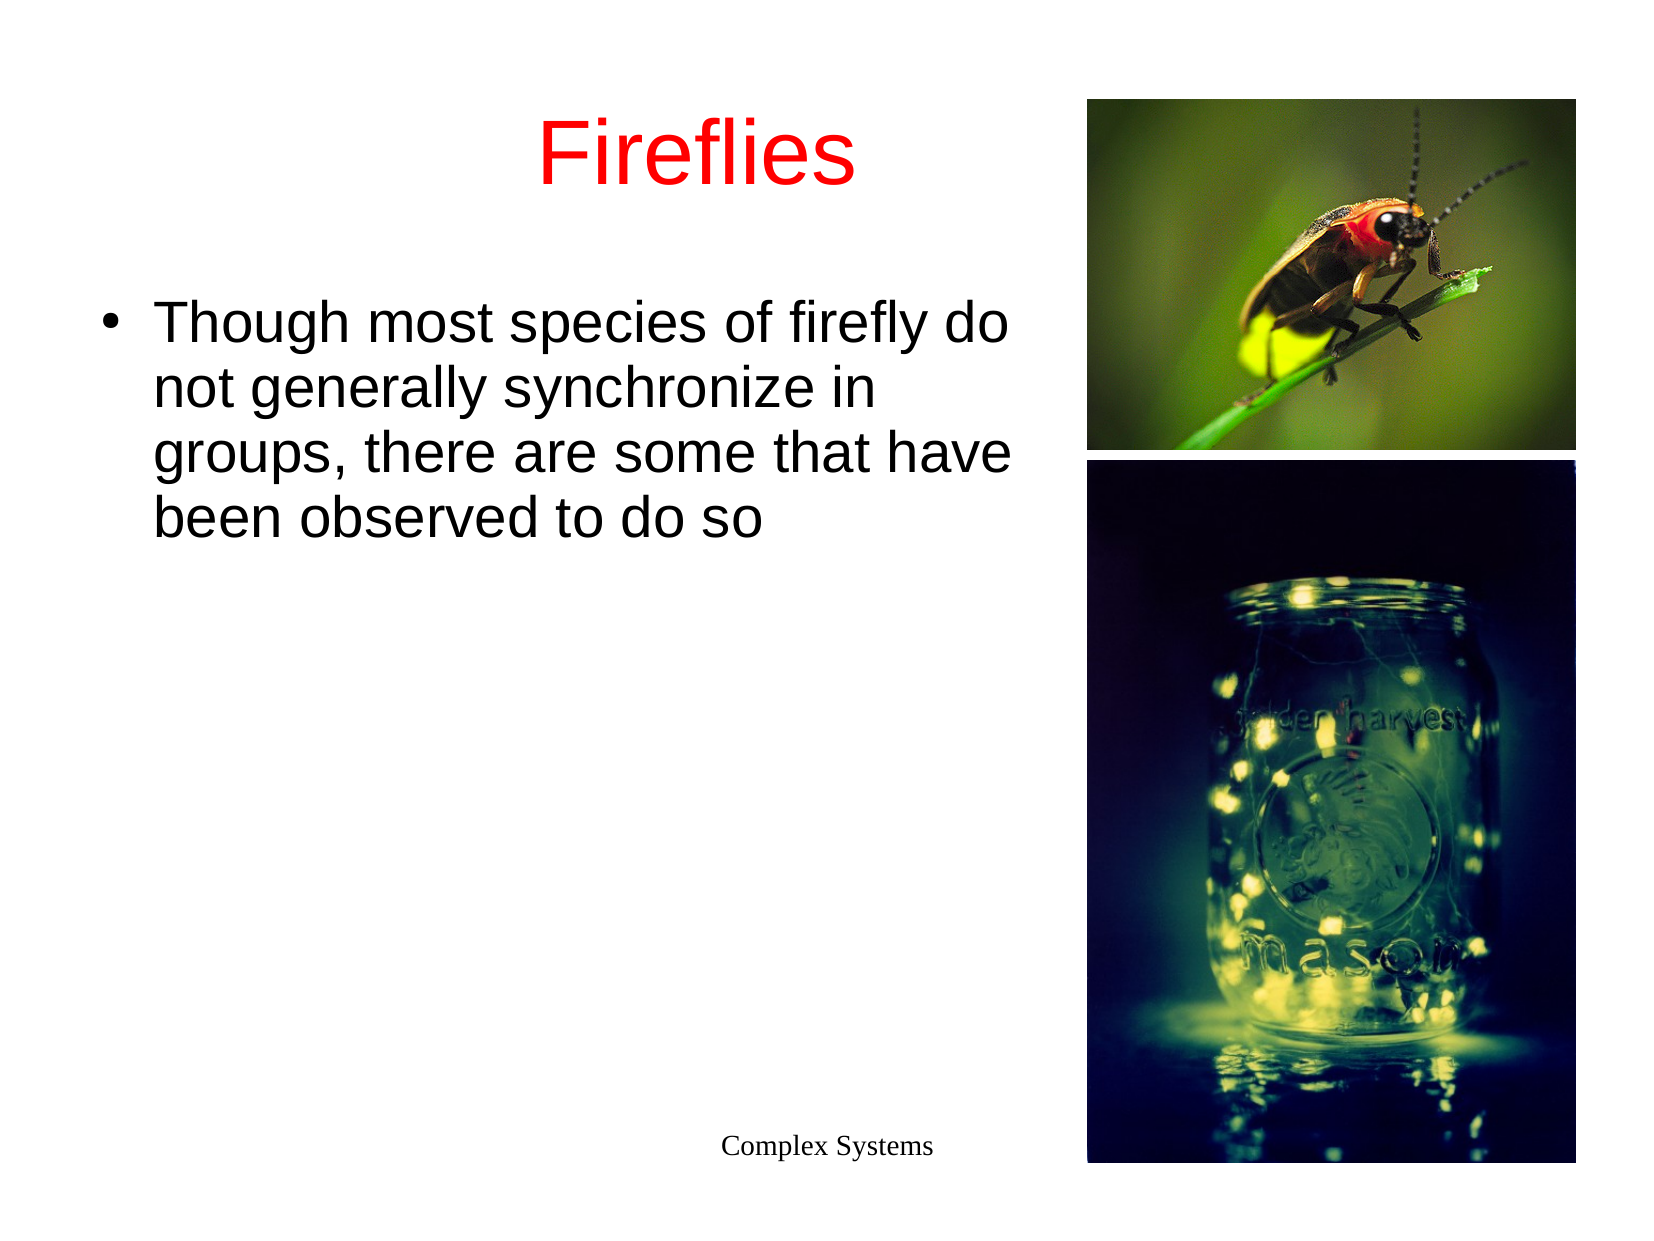

Fireflies
# Though most species of firefly do not generally synchronize in groups, there are some that have been observed to do so
Complex Systems
35